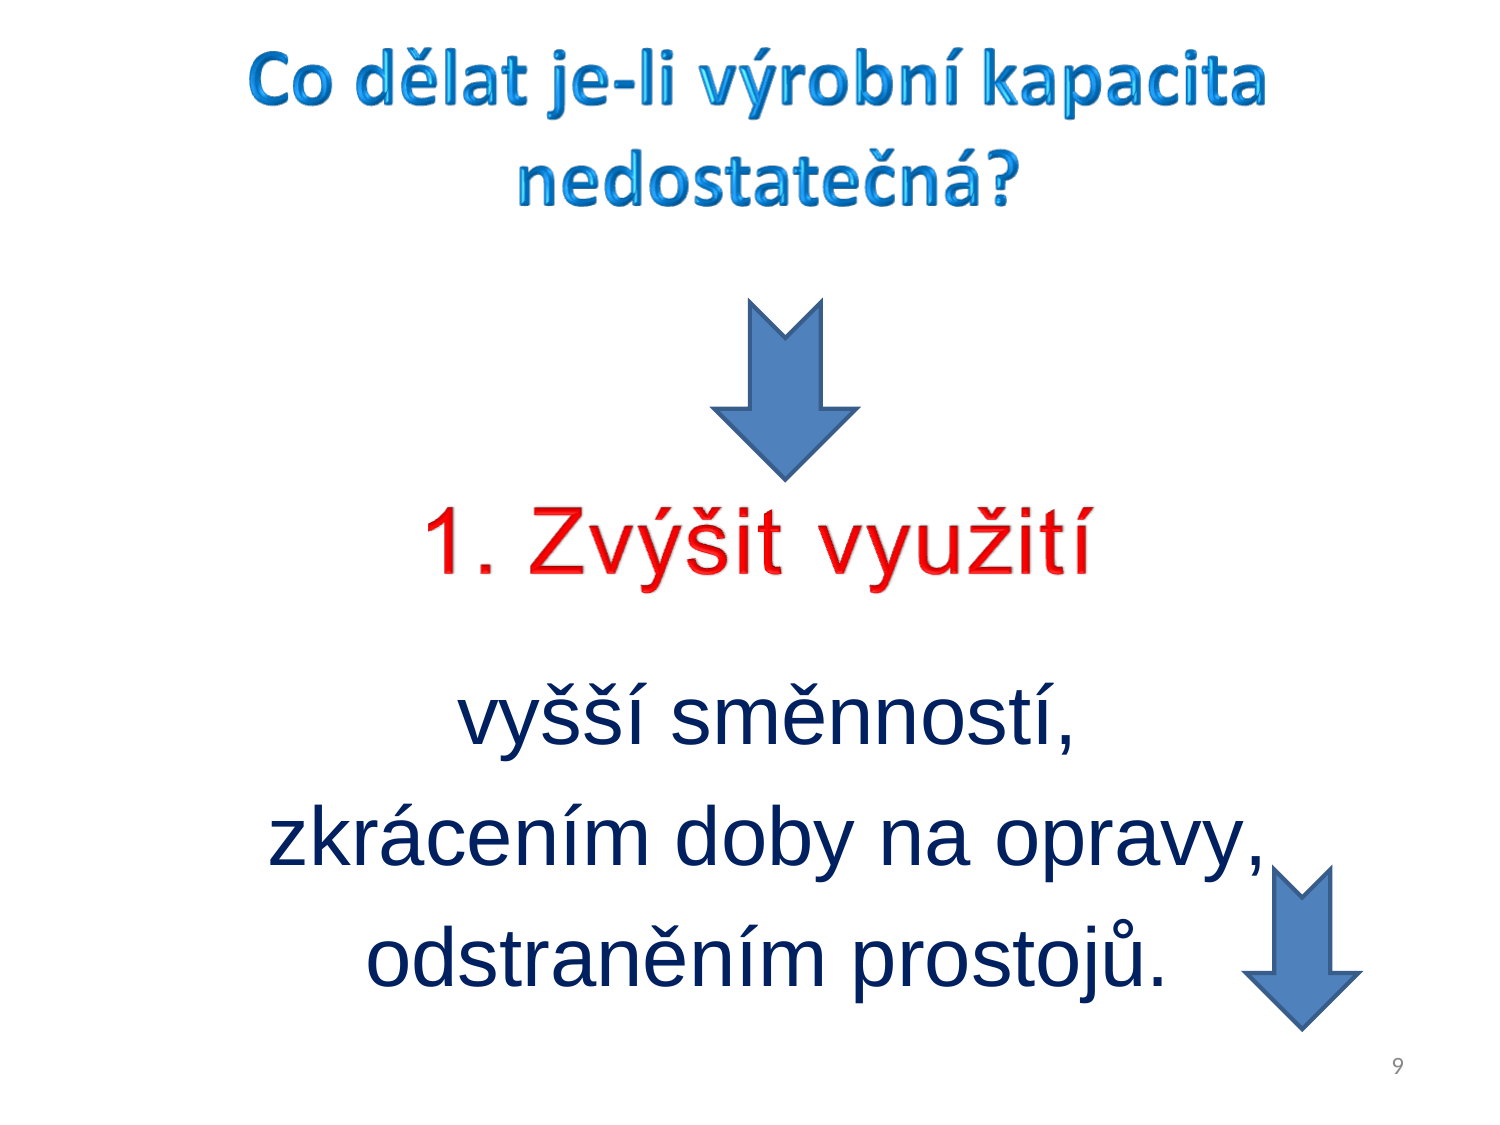

# vyšší směnností,
zkrácením doby na opravy,
odstraněním prostojů.